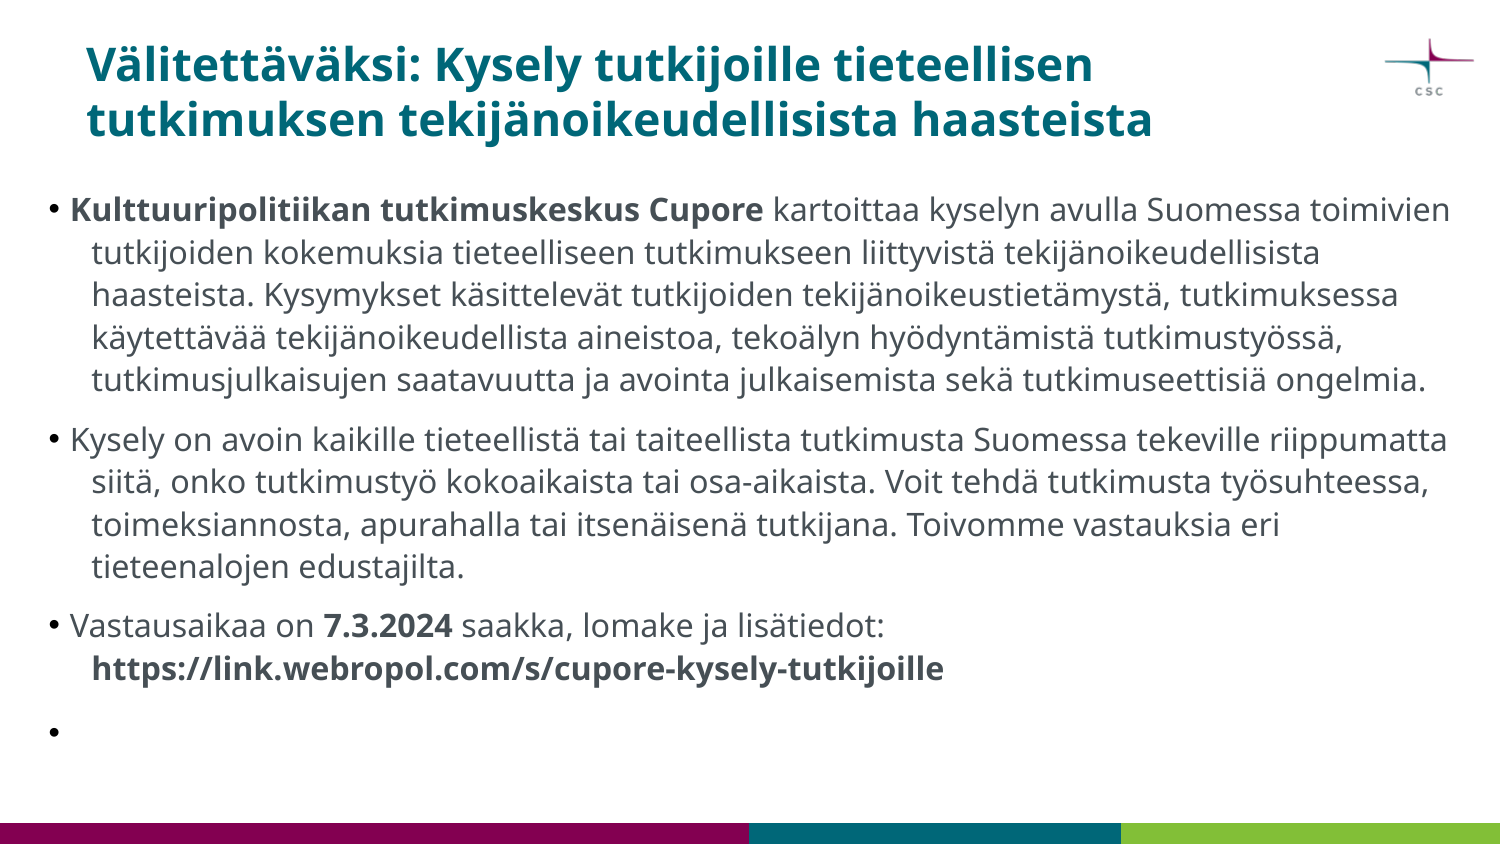

# Välitettäväksi: Kysely tutkijoille tieteellisen tutkimuksen tekijänoikeudellisista haasteista
Kulttuuripolitiikan tutkimuskeskus Cupore kartoittaa kyselyn avulla Suomessa toimivien tutkijoiden kokemuksia tieteelliseen tutkimukseen liittyvistä tekijänoikeudellisista haasteista. Kysymykset käsittelevät tutkijoiden tekijänoikeustietämystä, tutkimuksessa käytettävää tekijänoikeudellista aineistoa, tekoälyn hyödyntämistä tutkimustyössä, tutkimusjulkaisujen saatavuutta ja avointa julkaisemista sekä tutkimuseettisiä ongelmia.
Kysely on avoin kaikille tieteellistä tai taiteellista tutkimusta Suomessa tekeville riippumatta siitä, onko tutkimustyö kokoaikaista tai osa-aikaista. Voit tehdä tutkimusta työsuhteessa, toimeksiannosta, apurahalla tai itsenäisenä tutkijana. Toivomme vastauksia eri tieteenalojen edustajilta.
Vastausaikaa on 7.3.2024 saakka, lomake ja lisätiedot: https://link.webropol.com/s/cupore-kysely-tutkijoille